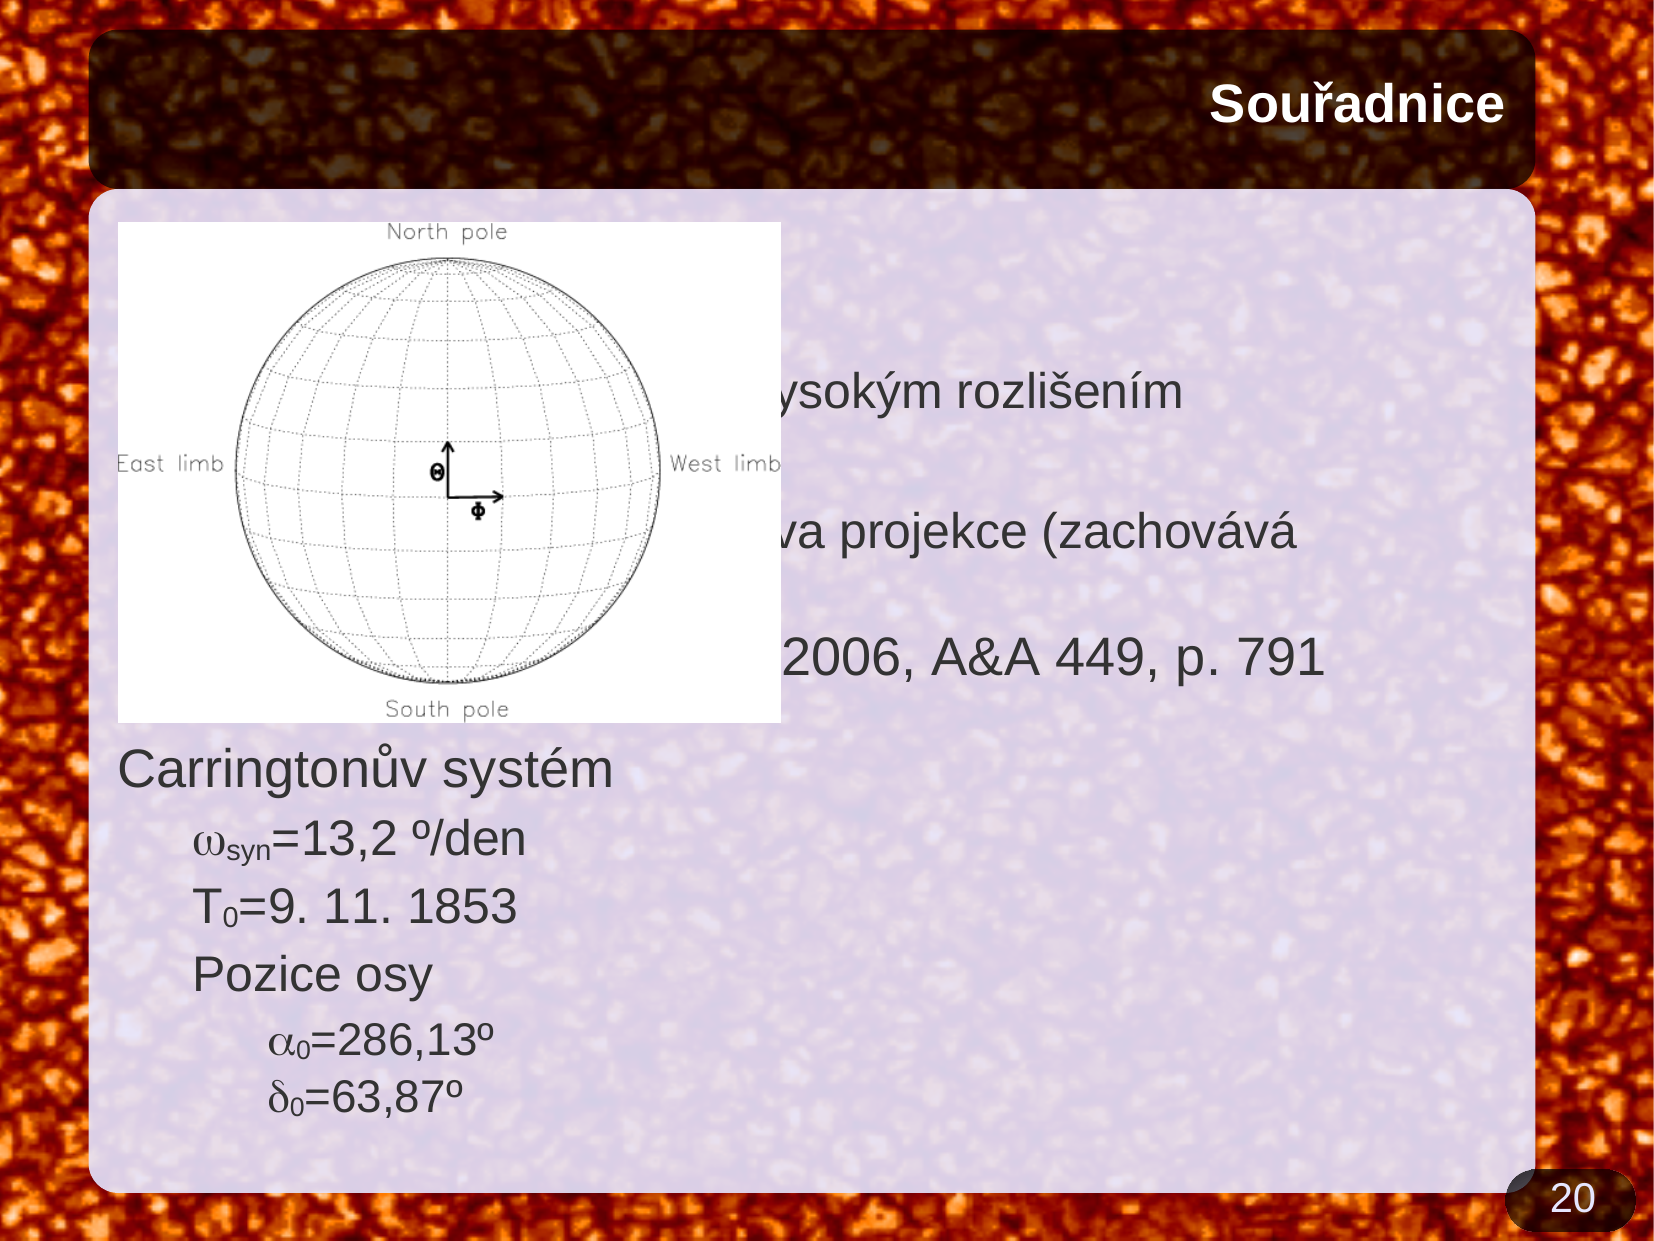

# Souřadnice
Heliocentrický systém
Lokální kartézský
Hlavně pro pozorování s vysokým rozlišením
Různé projektivní systémy
V helioseismologii Postelova projekce (zachovává kružnice)
Přehled: Thompson, W. T.: 2006, A&A 449, p. 791
Carringtonův systém
wsyn=13,2 º/den
T0=9. 11. 1853
Pozice osy
a0=286,13º
d0=63,87º